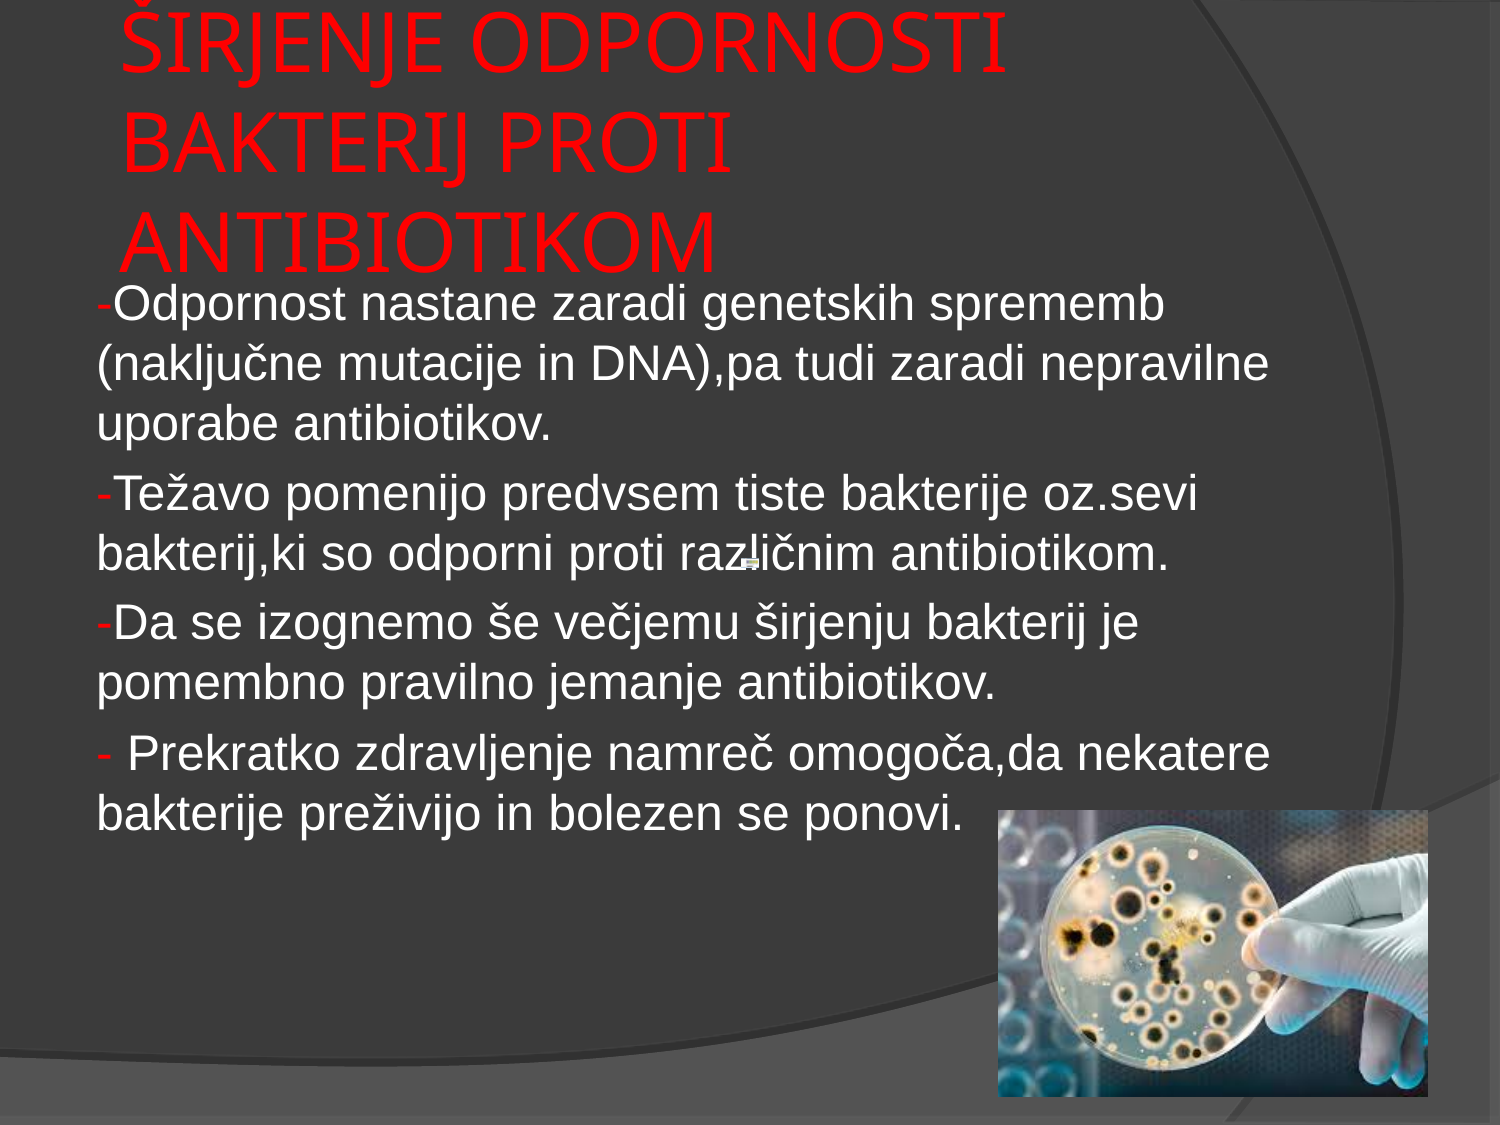

# ŠIRJENJE ODPORNOSTI BAKTERIJ PROTI ANTIBIOTIKOM
-Odpornost nastane zaradi genetskih sprememb (naključne mutacije in DNA),pa tudi zaradi nepravilne uporabe antibiotikov.
-Težavo pomenijo predvsem tiste bakterije oz.sevi bakterij,ki so odporni proti različnim antibiotikom.
-Da se izognemo še večjemu širjenju bakterij je pomembno pravilno jemanje antibiotikov.
- Prekratko zdravljenje namreč omogoča,da nekatere bakterije preživijo in bolezen se ponovi.